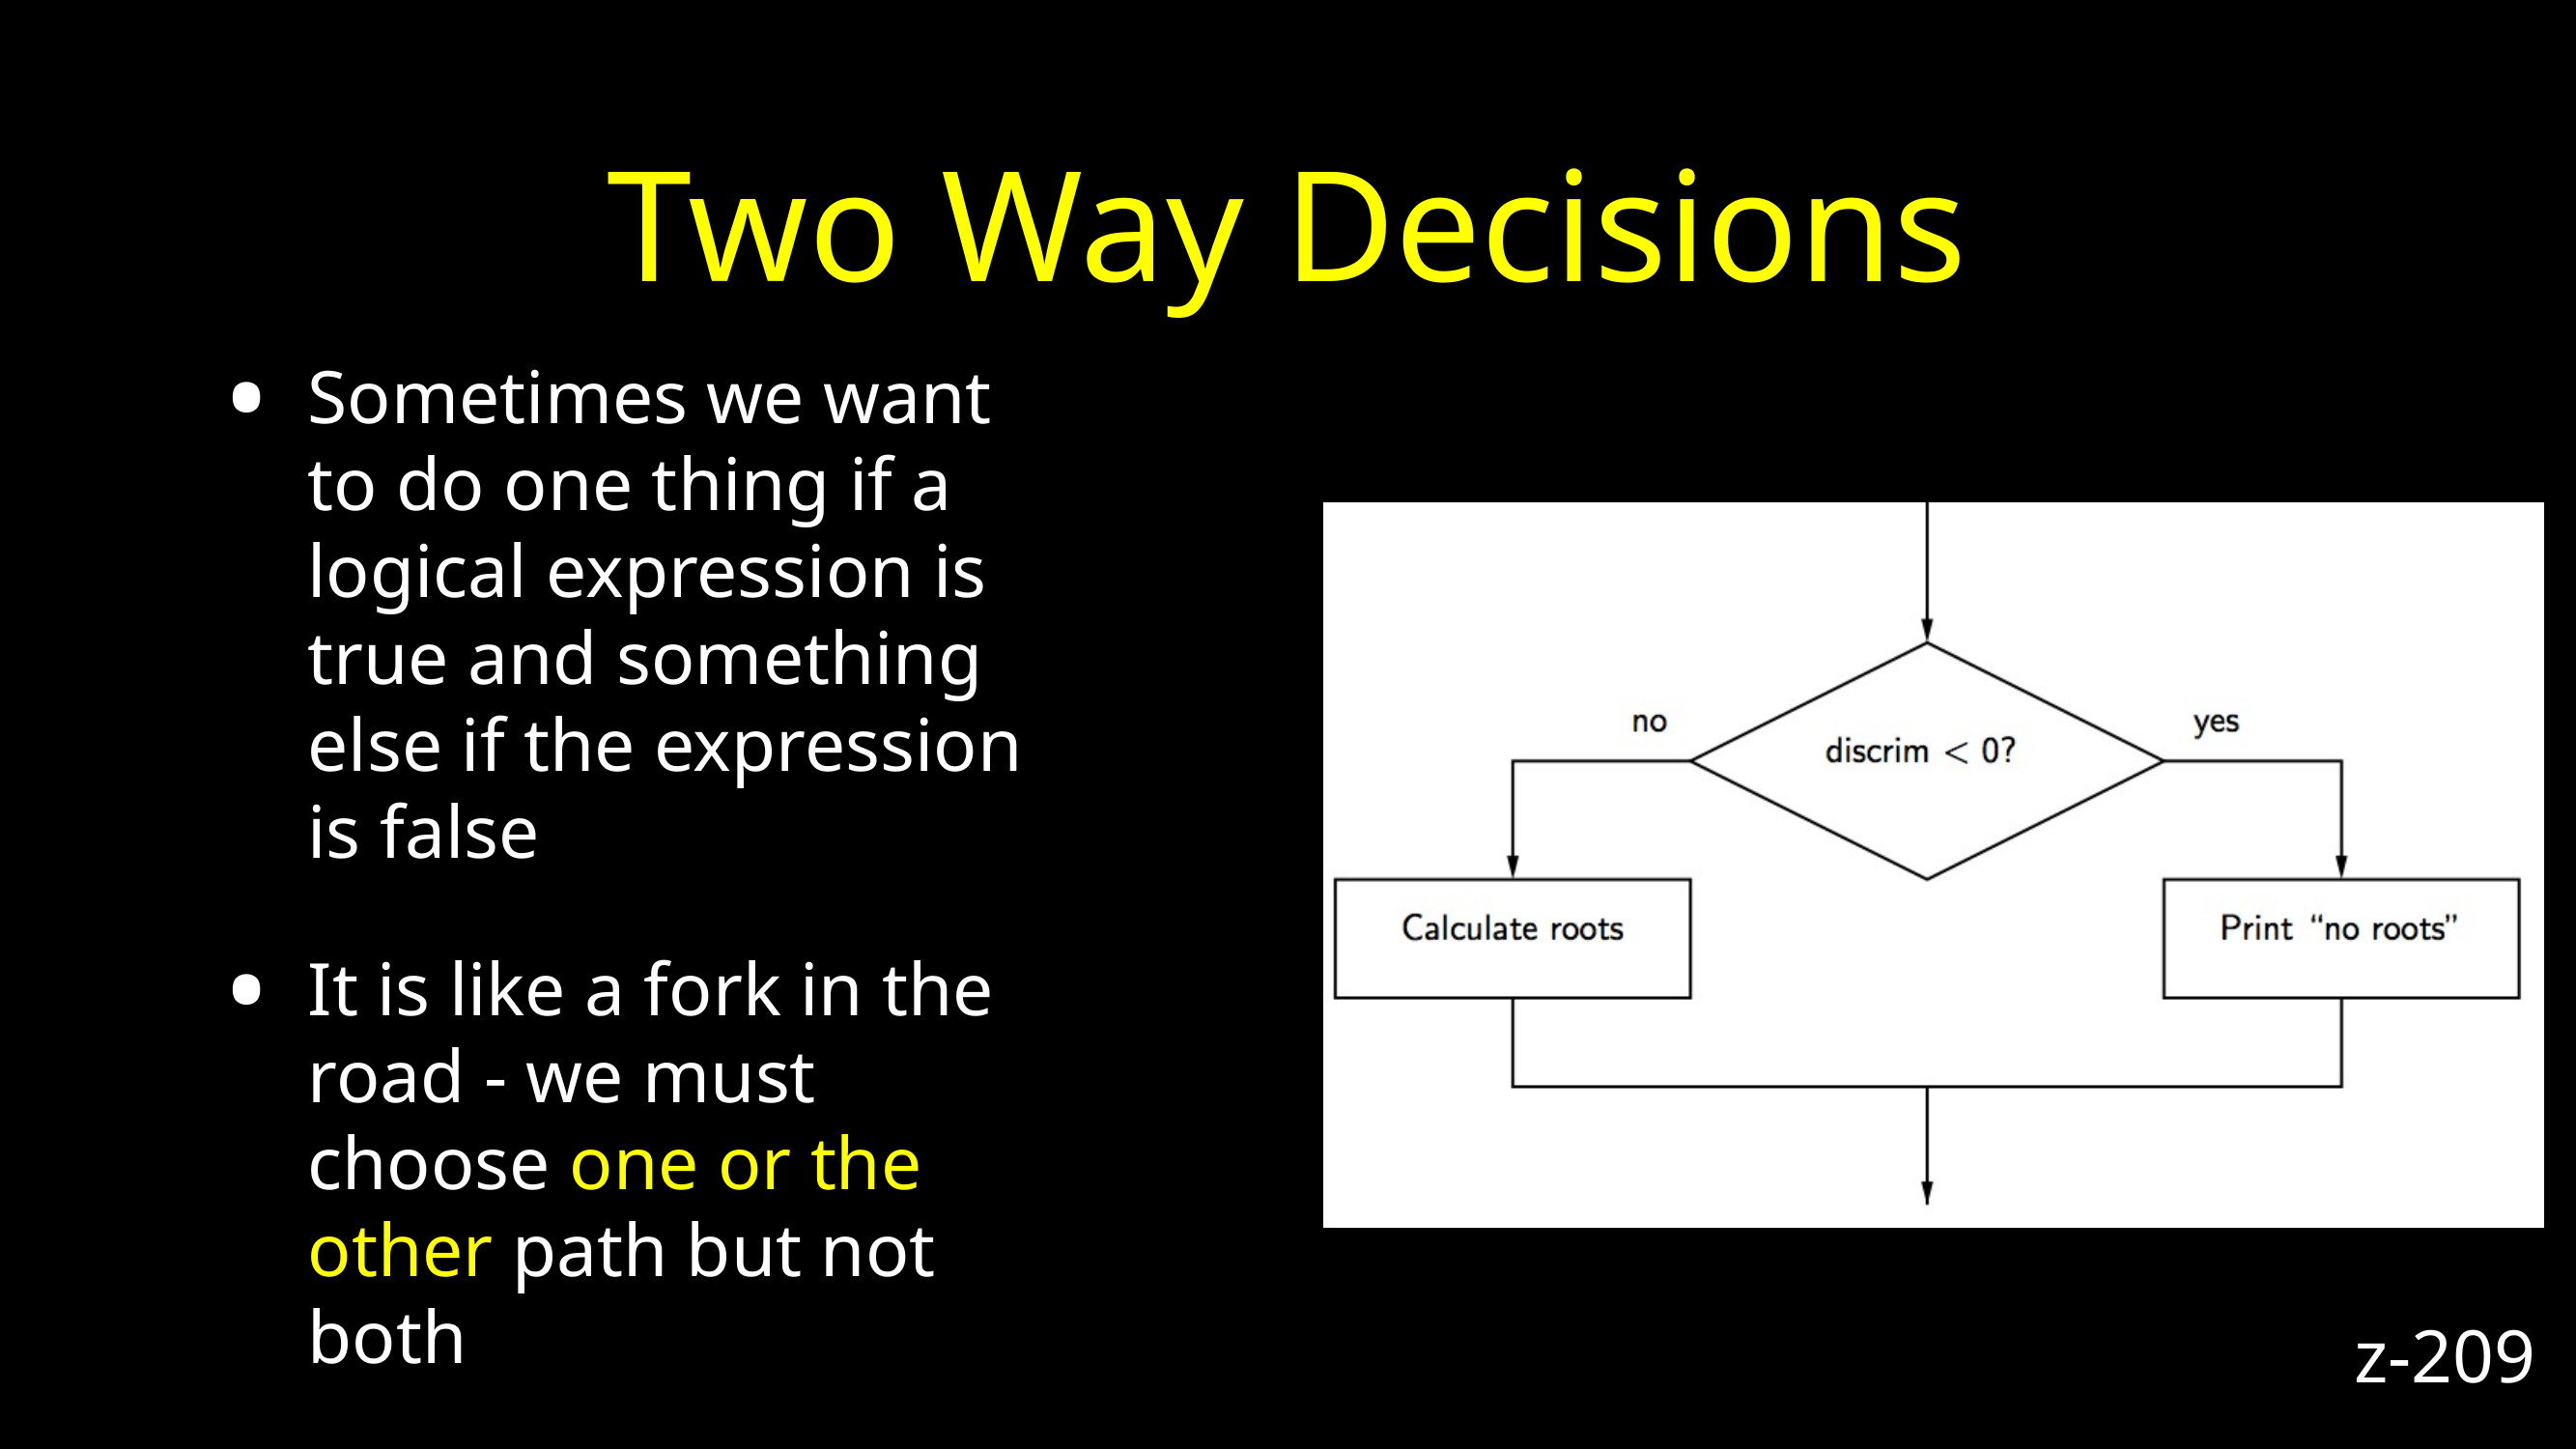

# Two Way Decisions
Sometimes we want to do one thing if a logical expression is true and something else if the expression is false
It is like a fork in the road - we must choose one or the other path but not both
z-209